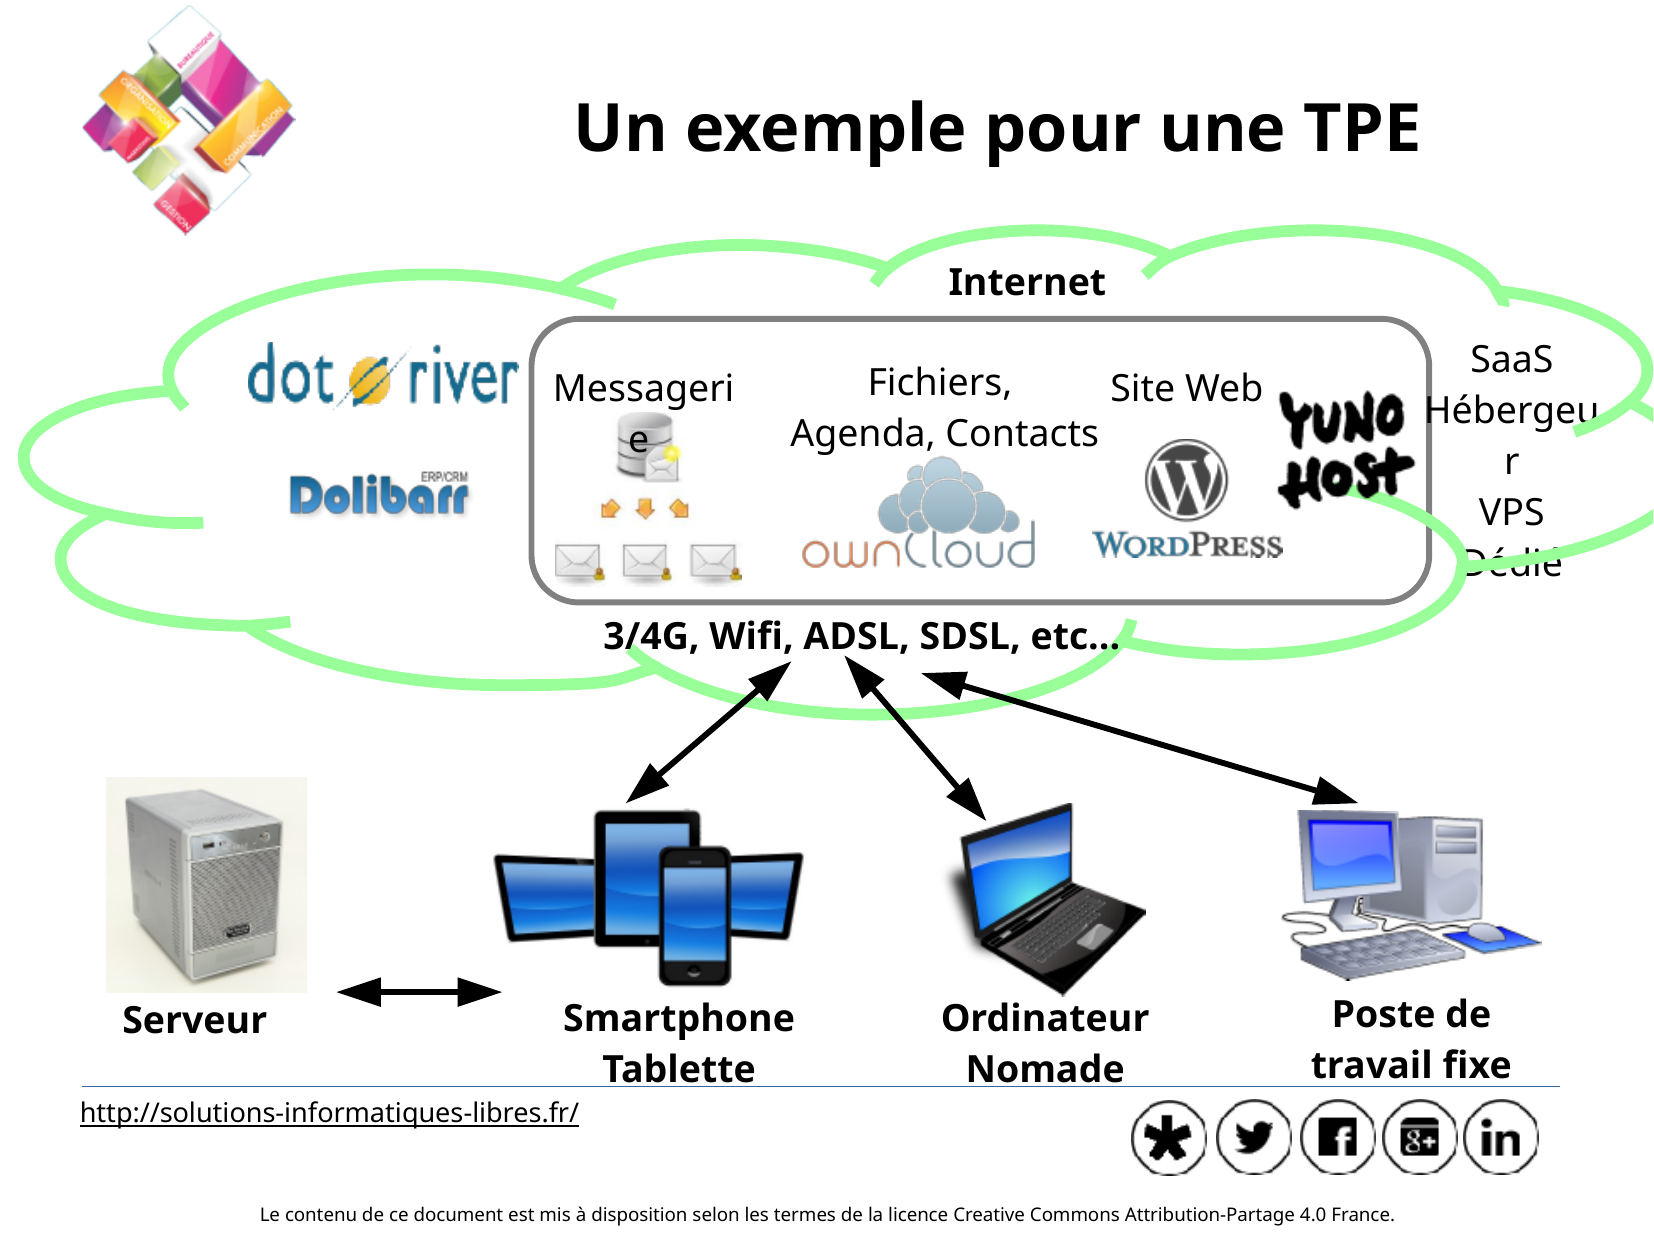

# Un exemple pour une TPE
Internet
SaaS
Hébergeur
VPS
Dédié
Fichiers,
Agenda, Contacts
Messagerie
Site Web
3/4G, Wifi, ADSL, SDSL, etc...
Poste de travail fixe
Smartphone
Tablette
Ordinateur Nomade
Serveur